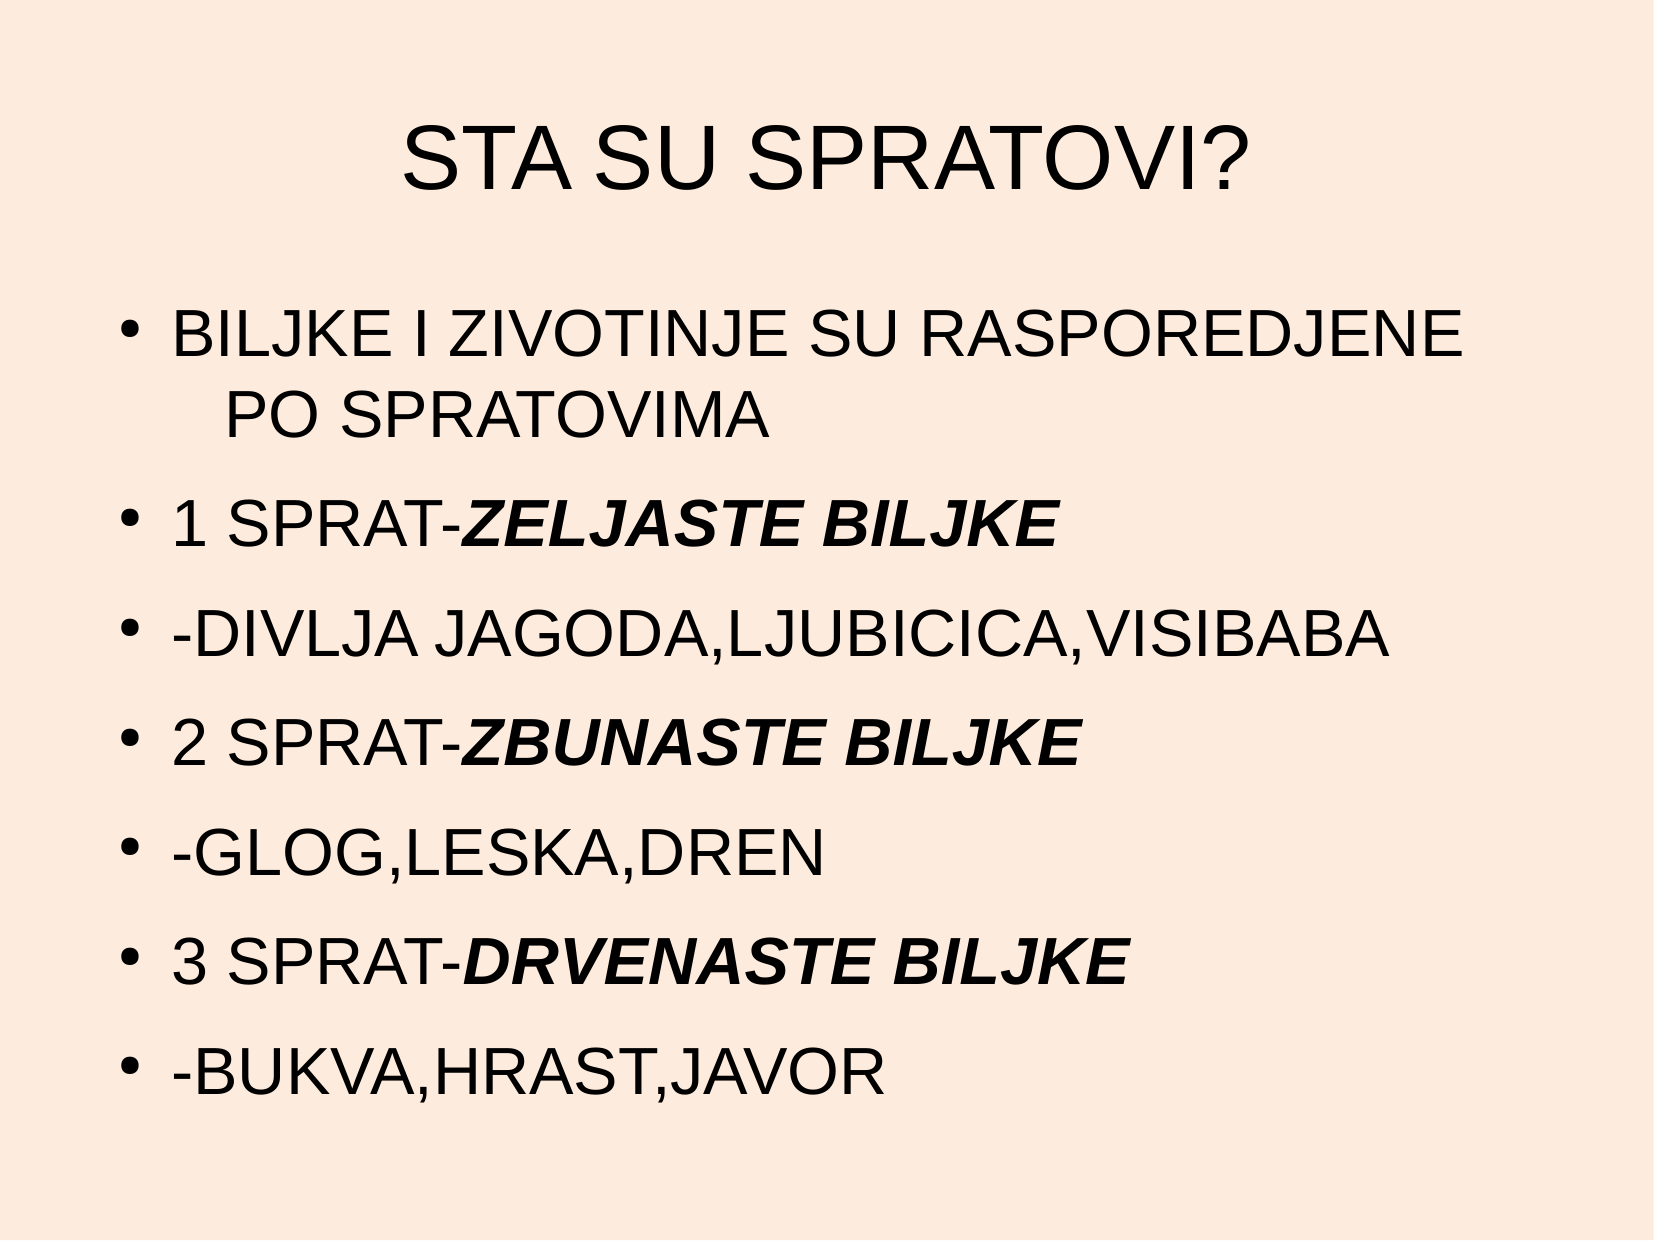

# STA SU SPRATOVI?
BILJKE I ZIVOTINJE SU RASPOREDJENE PO SPRATOVIMA
1 SPRAT-ZELJASTE BILJKE
-DIVLJA JAGODA,LJUBICICA,VISIBABA
2 SPRAT-ZBUNASTE BILJKE
-GLOG,LESKA,DREN
3 SPRAT-DRVENASTE BILJKE
-BUKVA,HRAST,JAVOR